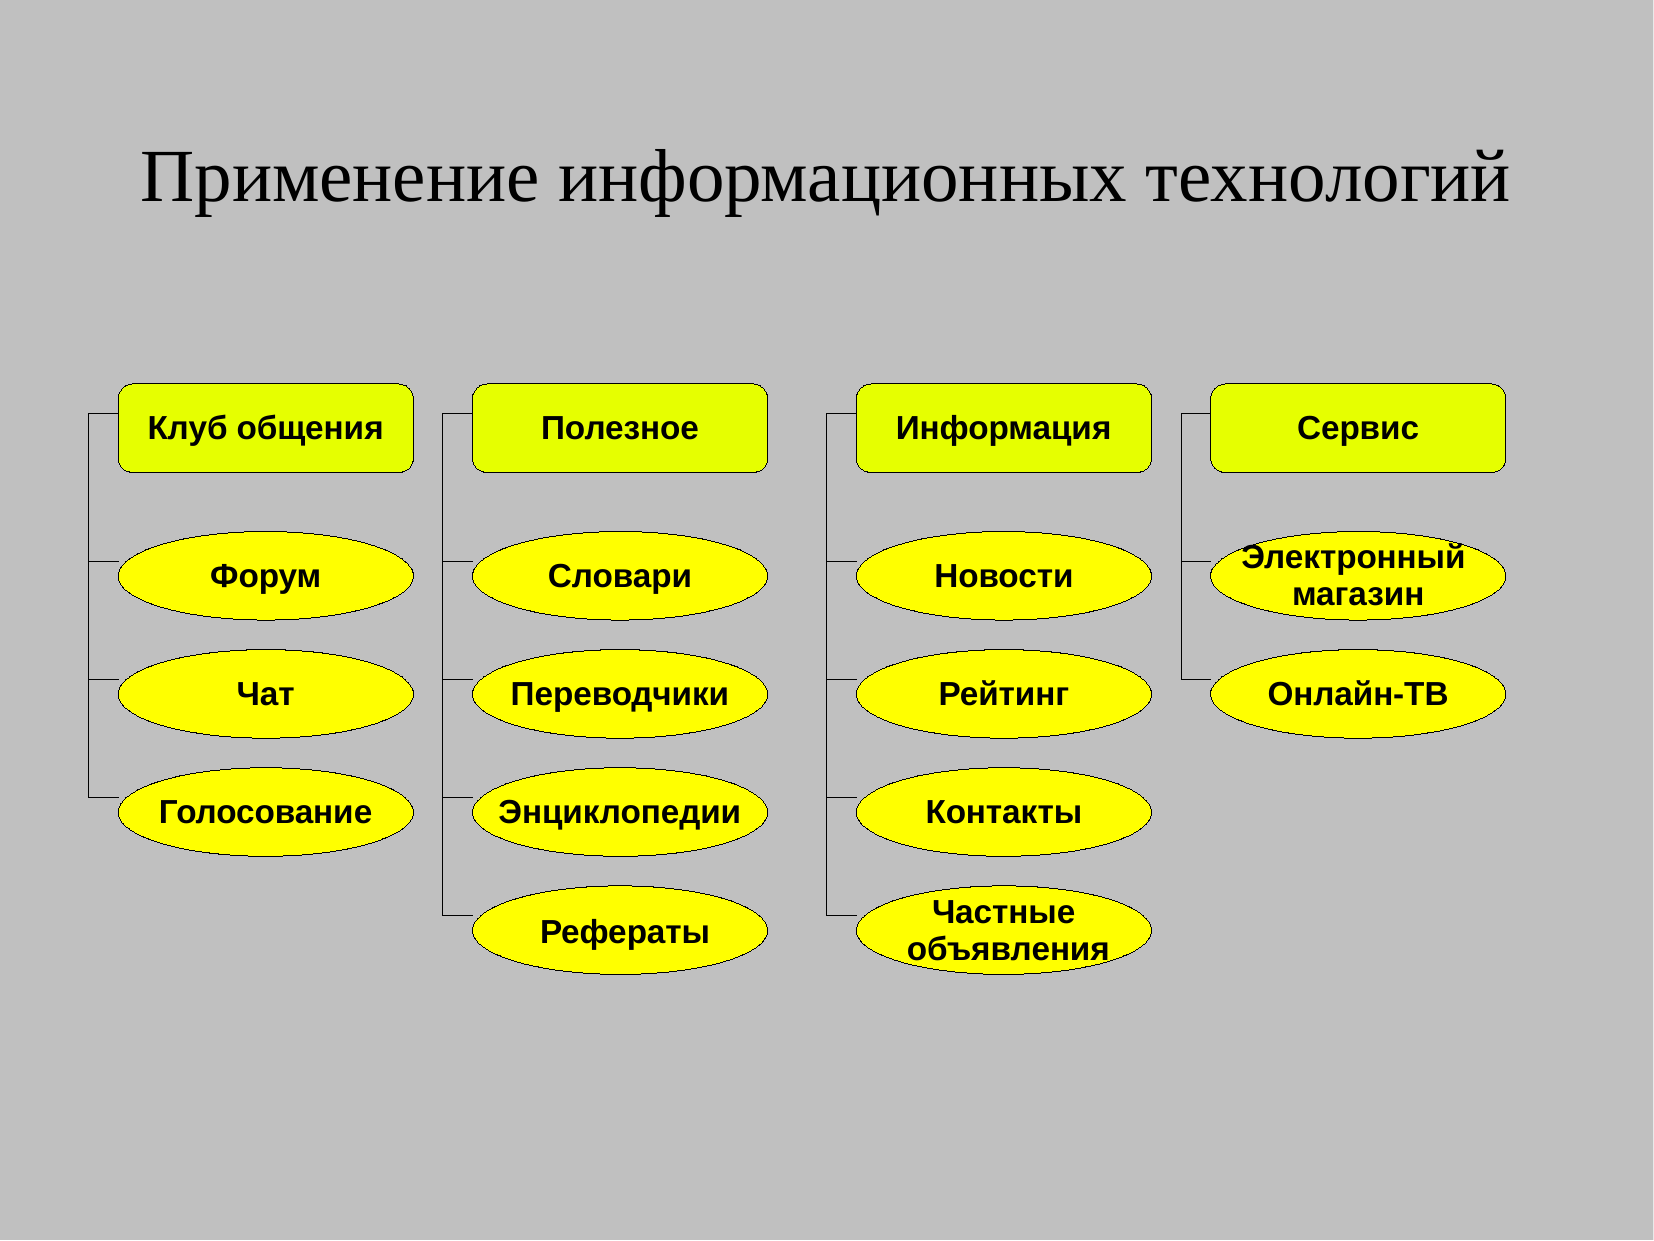

# Применение информационных технологий
Клуб общения
Полезное
Информация
Сервис
Форум
Словари
Новости
Электронный
магазин
Чат
Переводчики
Рейтинг
Онлайн-ТВ
Голосование
Энциклопедии
Контакты
 Рефераты
Частные
 объявления